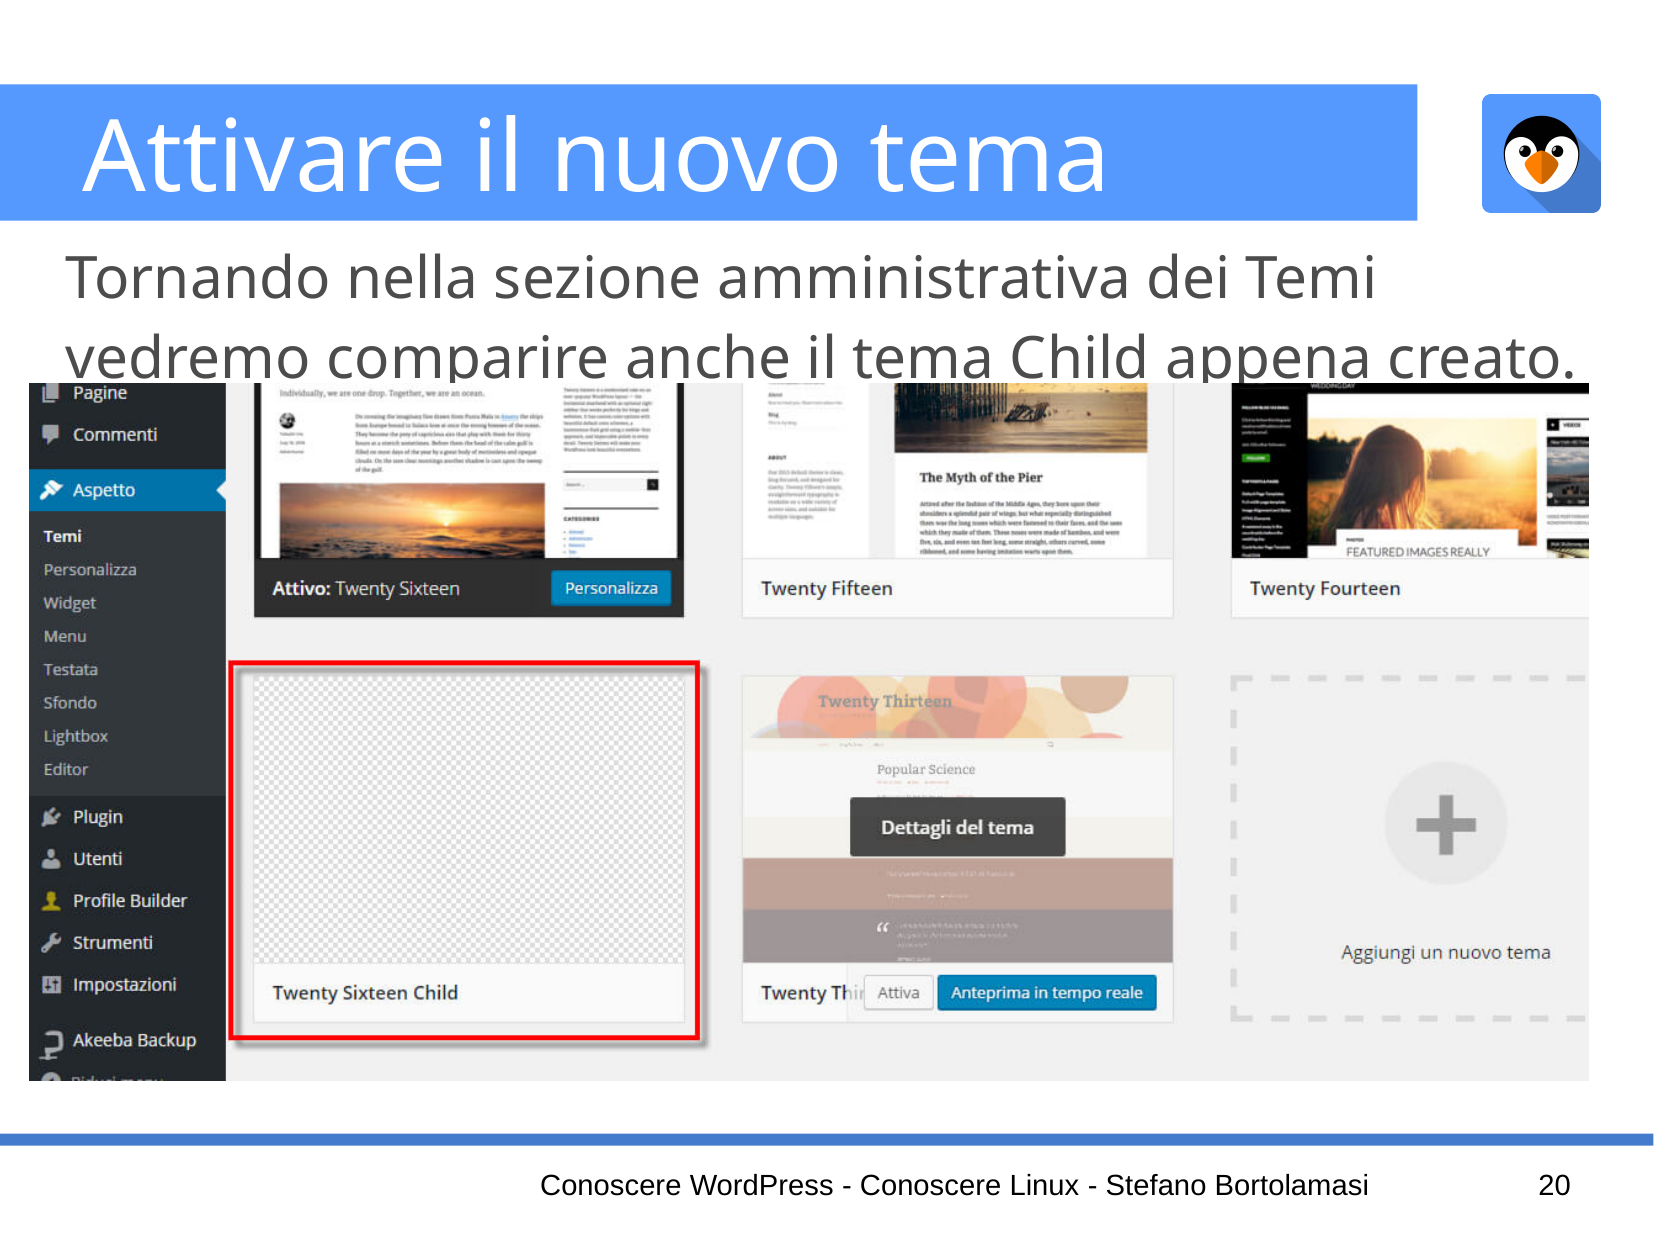

# Attivare il nuovo tema
Tornando nella sezione amministrativa dei Temi vedremo comparire anche il tema Child appena creato.
Conoscere WordPress - Conoscere Linux - Stefano Bortolamasi
20